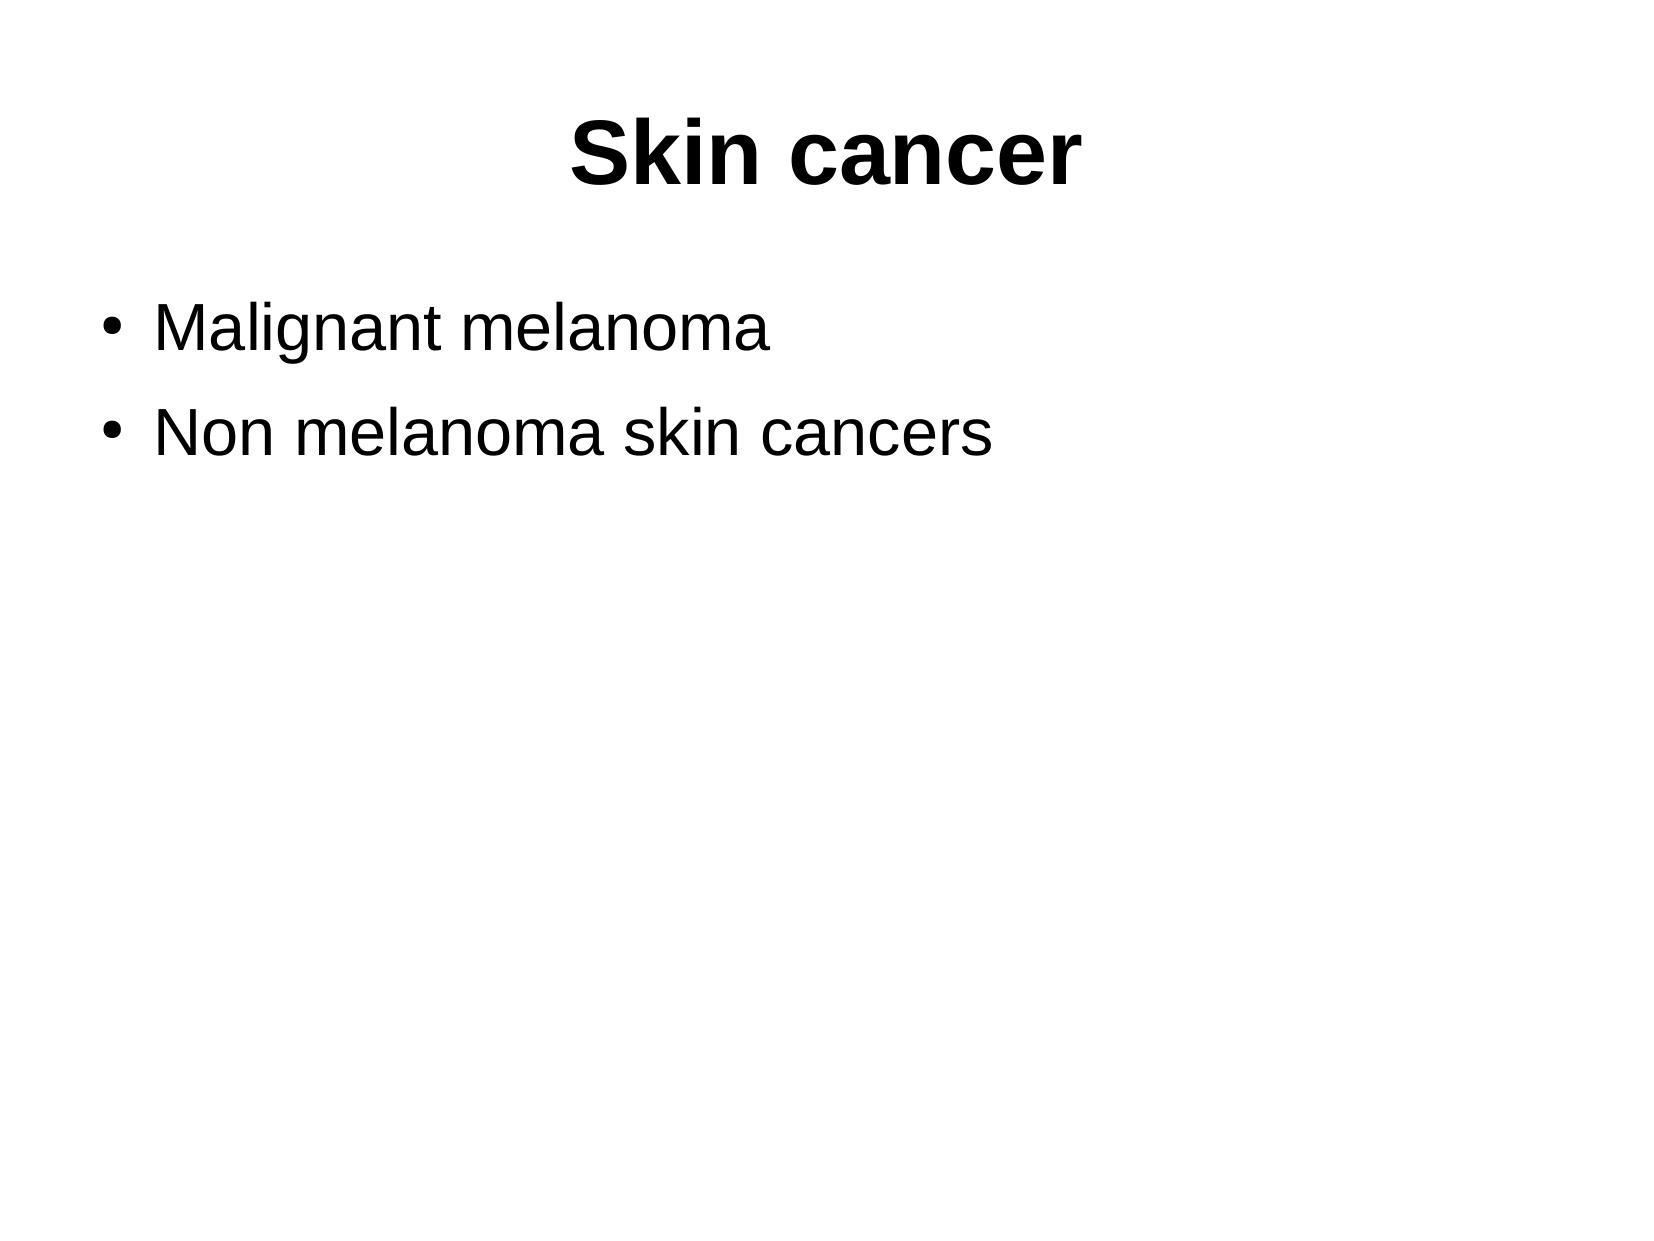

# Skin cancer
Malignant melanoma
Non melanoma skin cancers